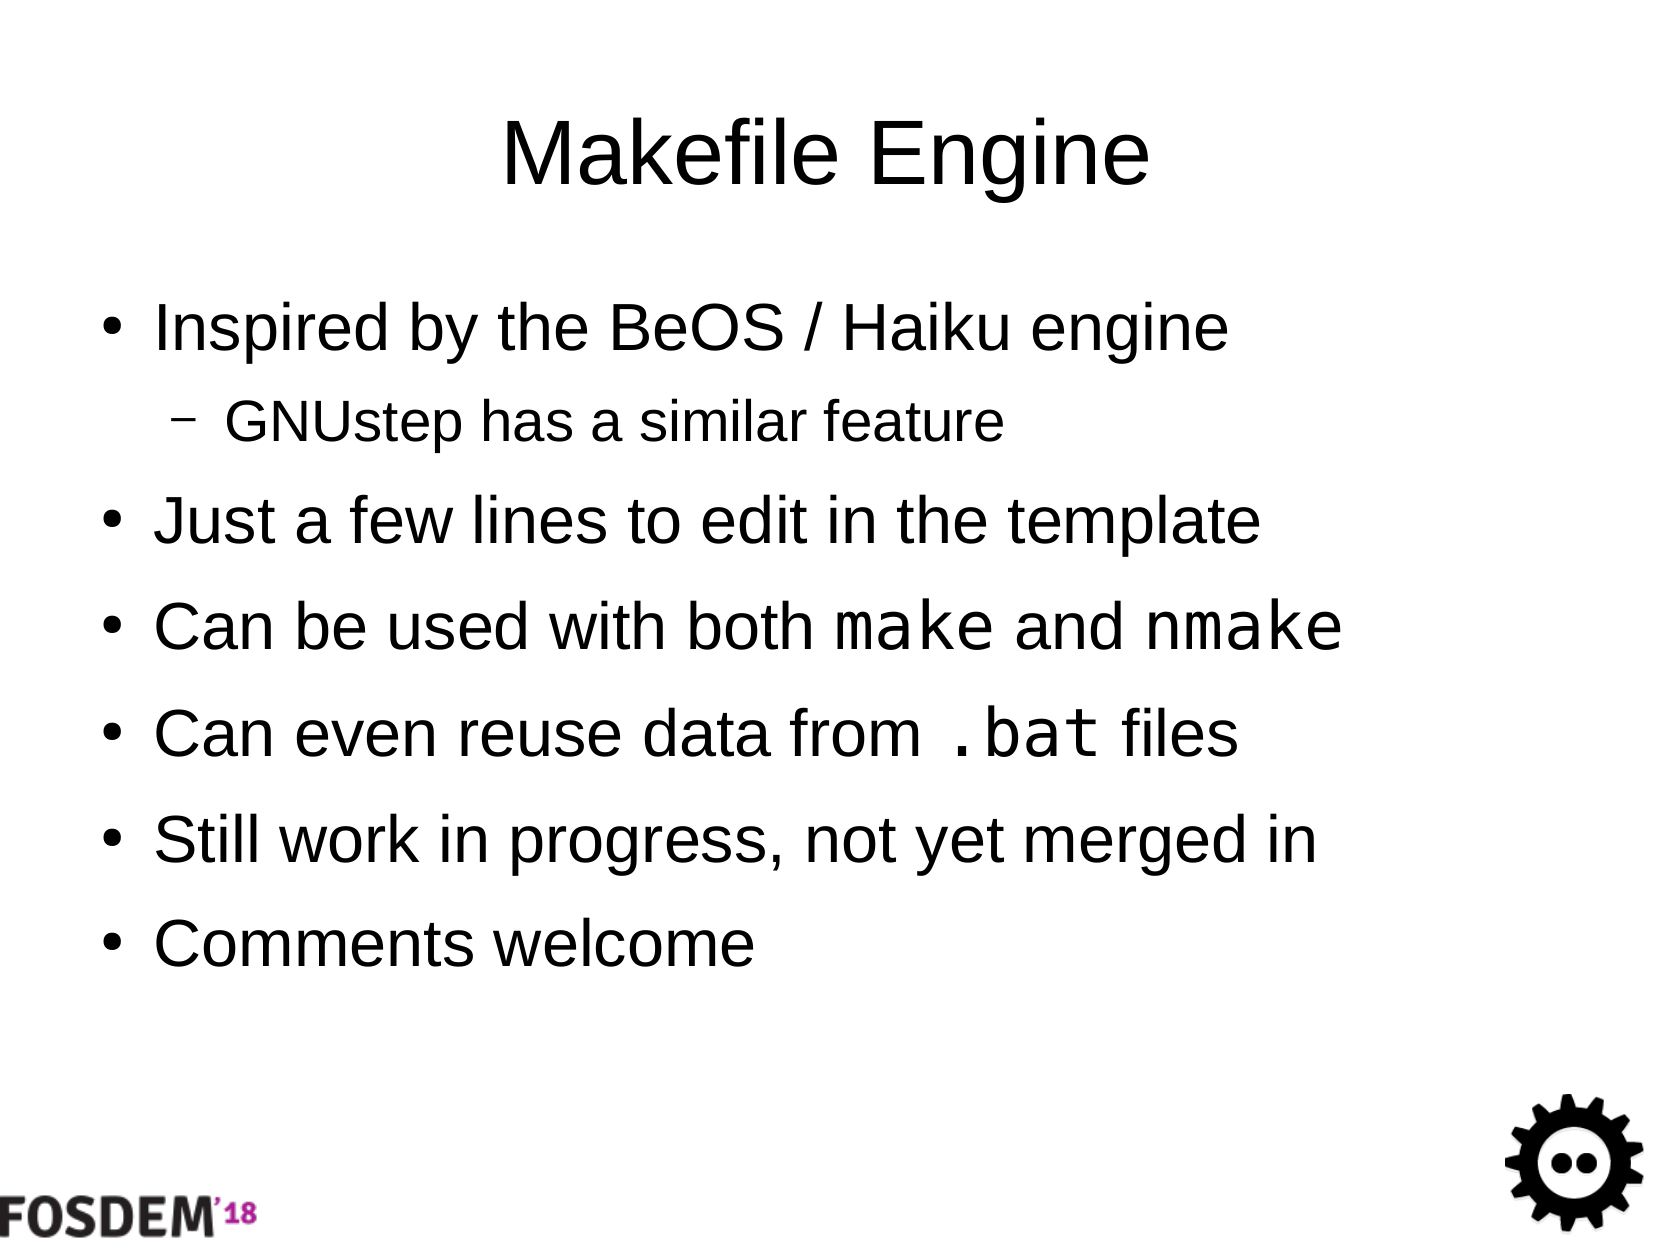

# Makefile Engine
Inspired by the BeOS / Haiku engine
GNUstep has a similar feature
Just a few lines to edit in the template
Can be used with both make and nmake
Can even reuse data from .bat files
Still work in progress, not yet merged in
Comments welcome